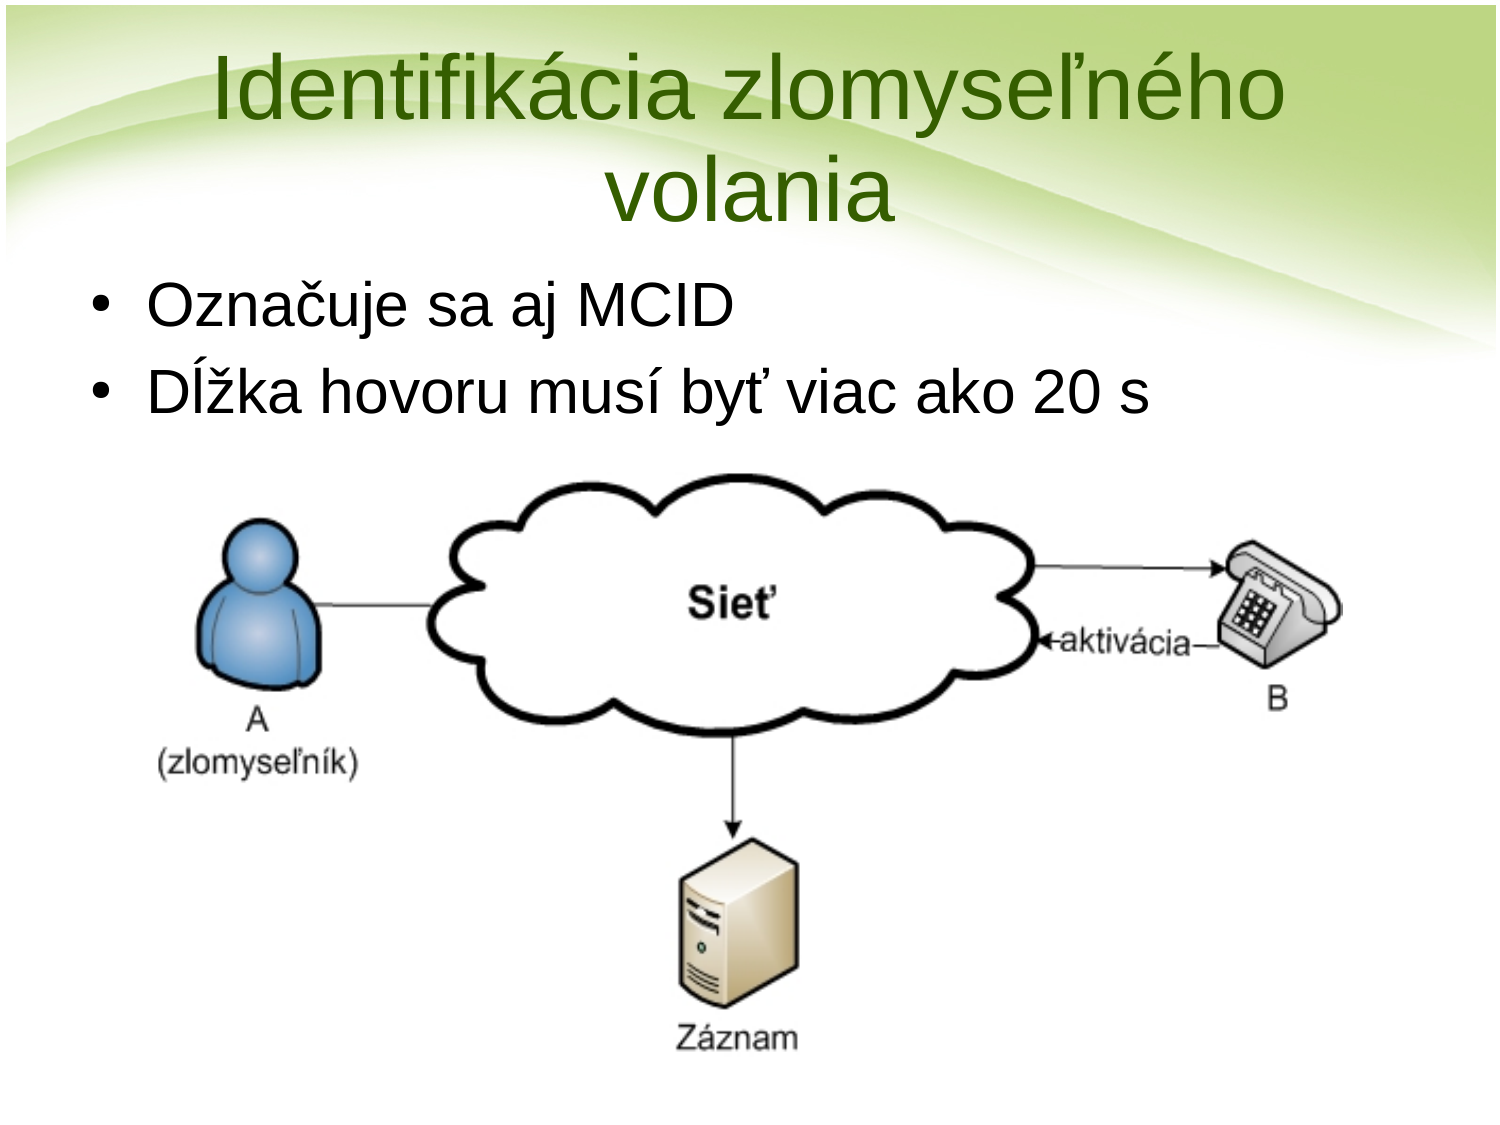

# Identifikácia zlomyseľného volania
Označuje sa aj MCID
Dĺžka hovoru musí byť viac ako 20 s